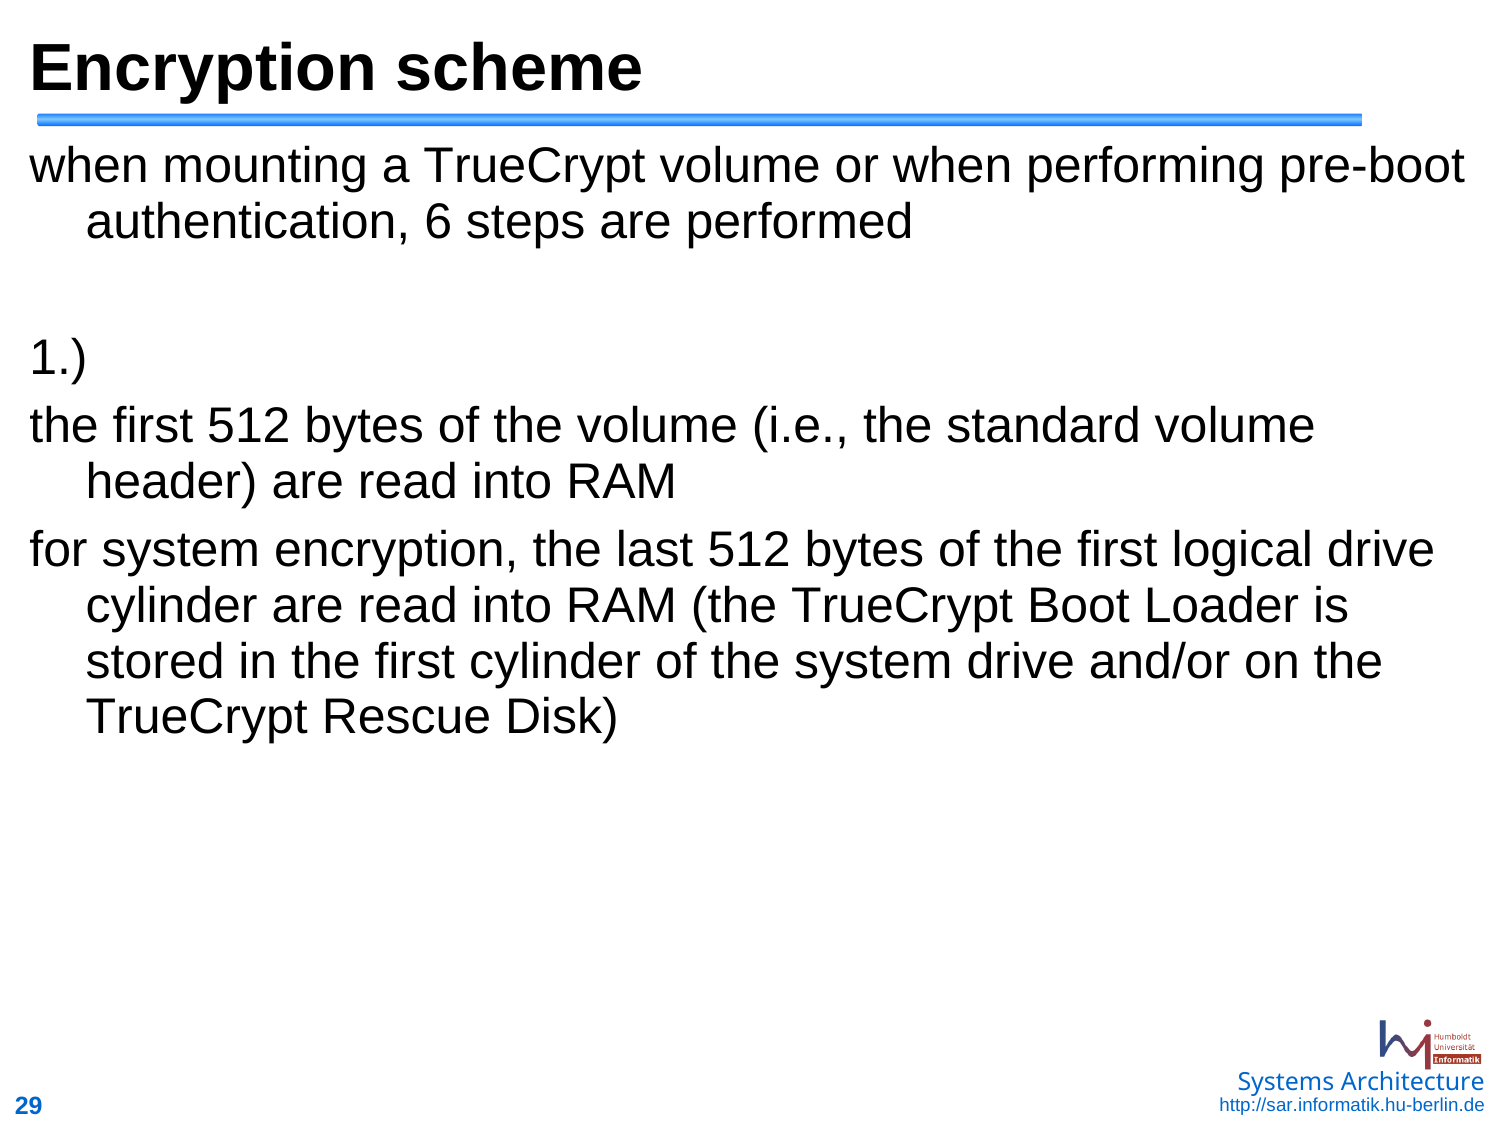

# Encryption scheme
when mounting a TrueCrypt volume or when performing pre-boot authentication, 6 steps are performed
1.)
the first 512 bytes of the volume (i.e., the standard volume header) are read into RAM
for system encryption, the last 512 bytes of the first logical drive cylinder are read into RAM (the TrueCrypt Boot Loader is stored in the first cylinder of the system drive and/or on the TrueCrypt Rescue Disk)